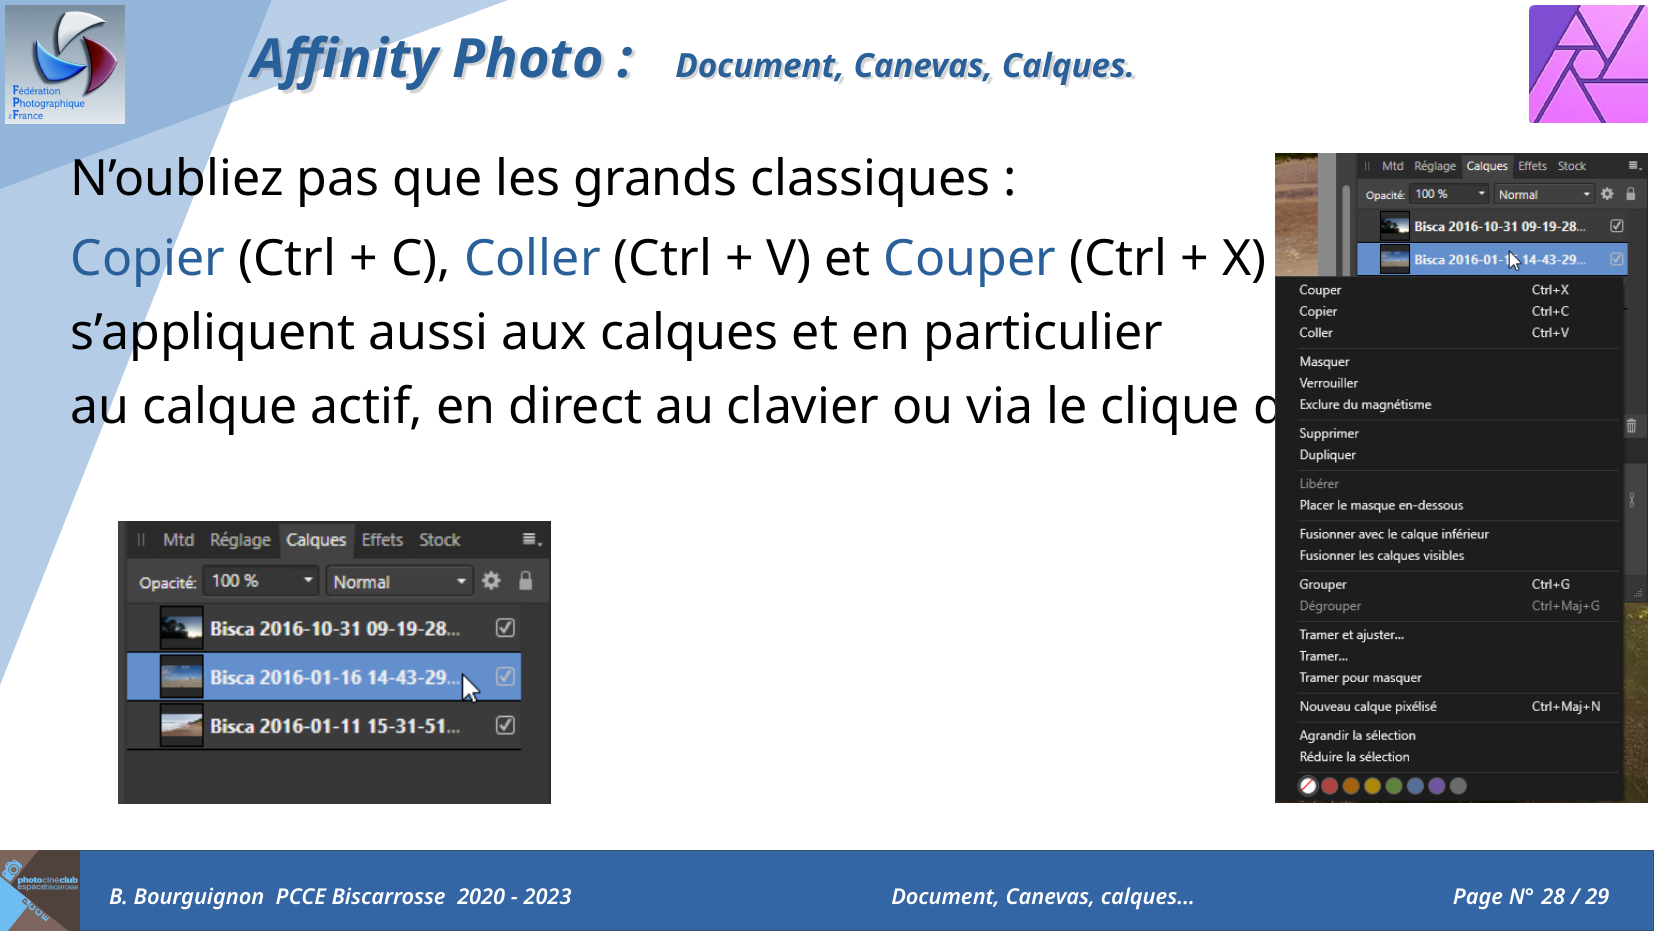

# N’oubliez pas que les grands classiques :
Copier (Ctrl + C), Coller (Ctrl + V) et Couper (Ctrl + X)
s’appliquent aussi aux calques et en particulier
au calque actif, en direct au clavier ou via le clique droit.